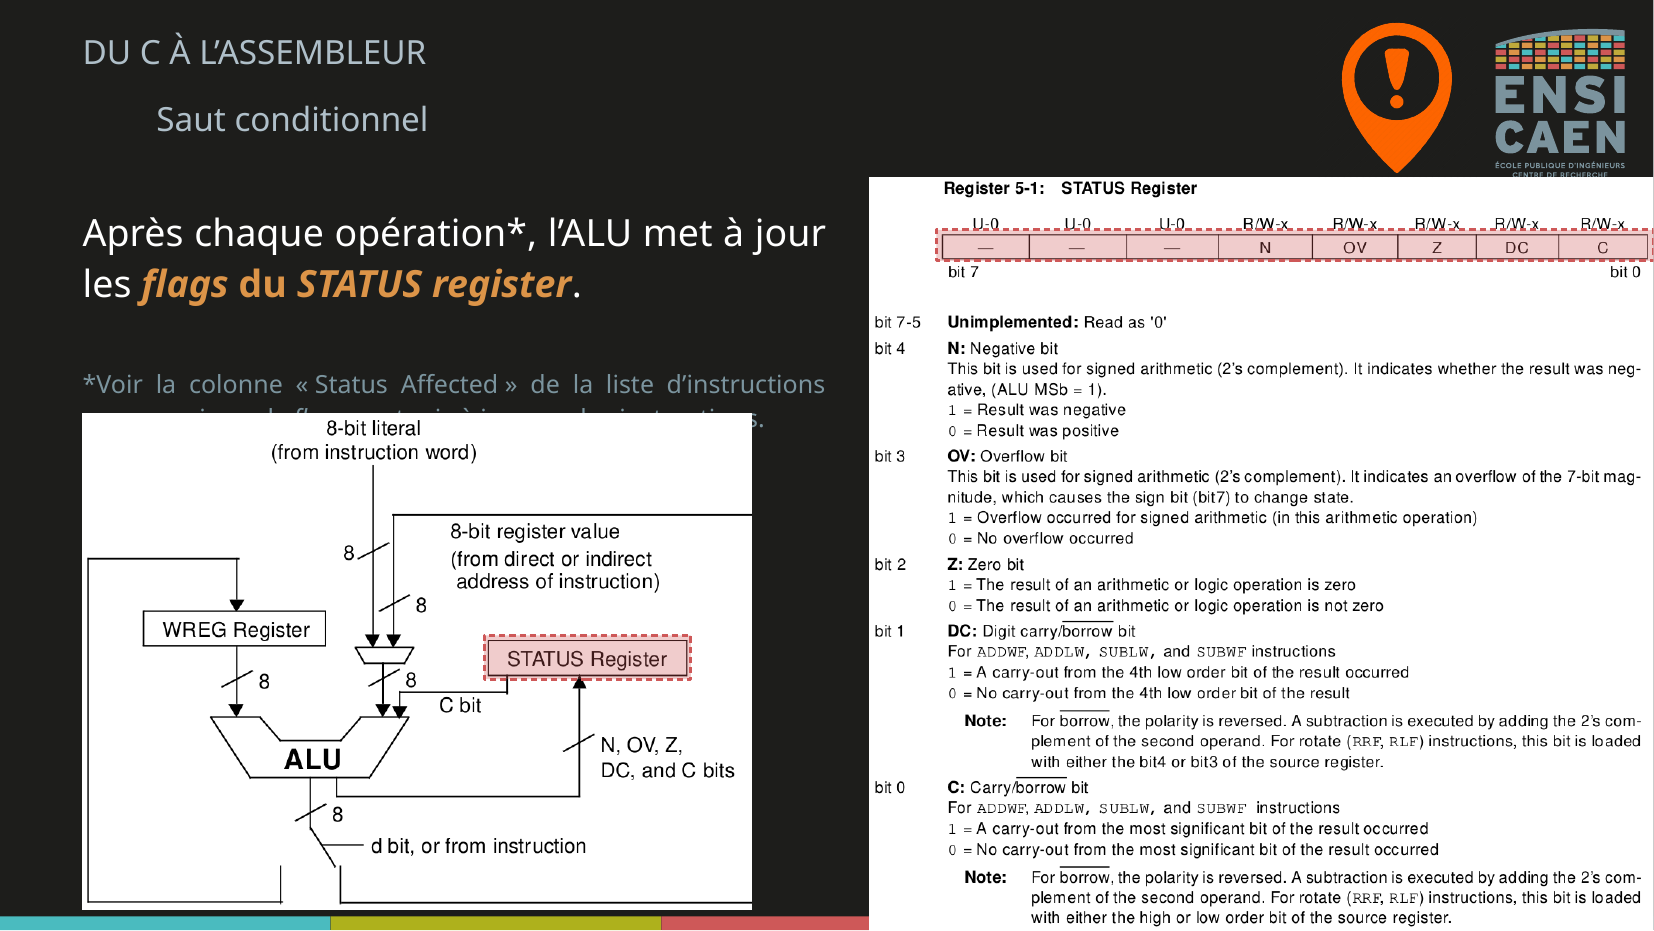

# DU C À L’ASSEMBLEUR Saut conditionnel
Après chaque opération*, l’ALU met à jour les flags du STATUS register.
*Voir la colonne « Status Affected » de la liste d’instructions pour savoir quels flags sont mis à jour par les instructions.